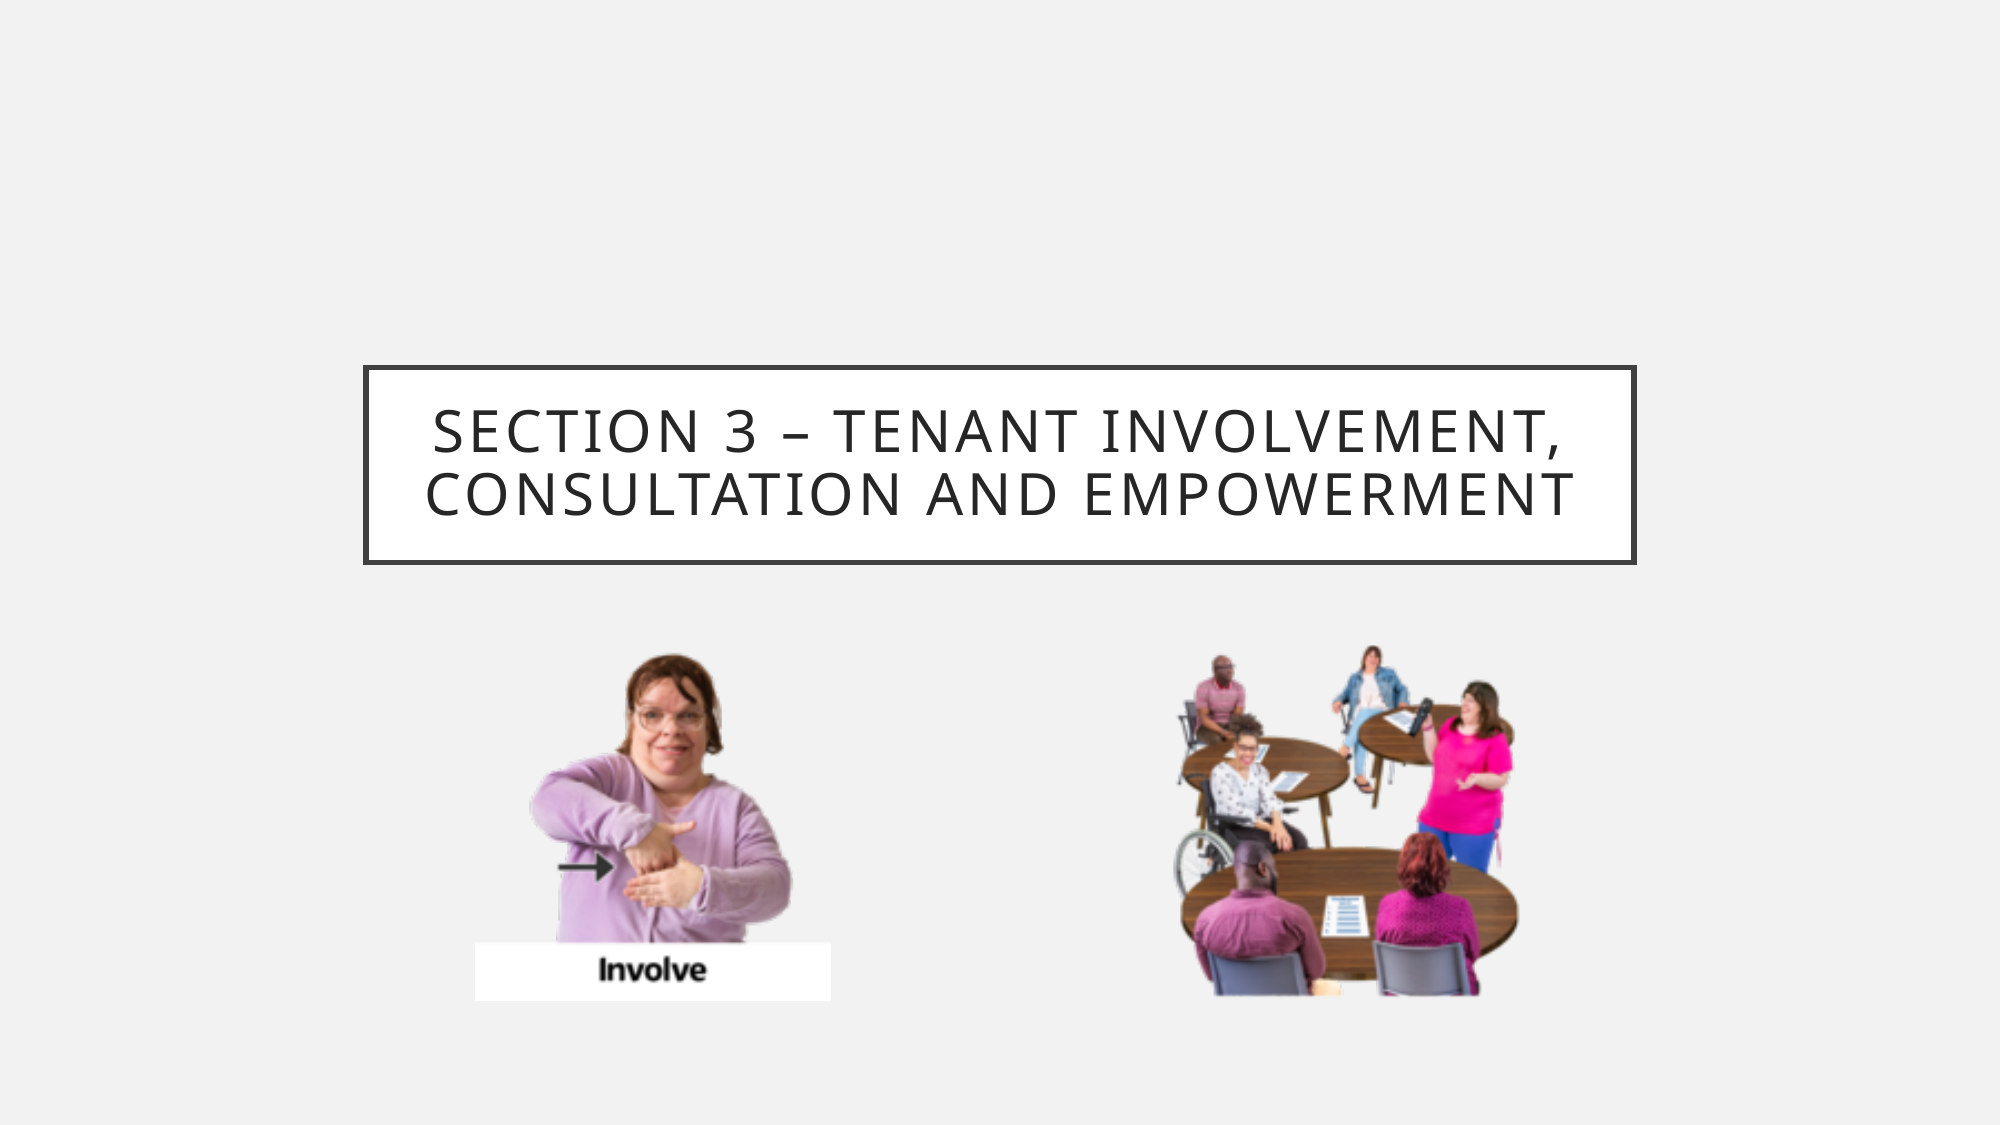

# Section 3 – Tenant involvement, consultation and empowerment